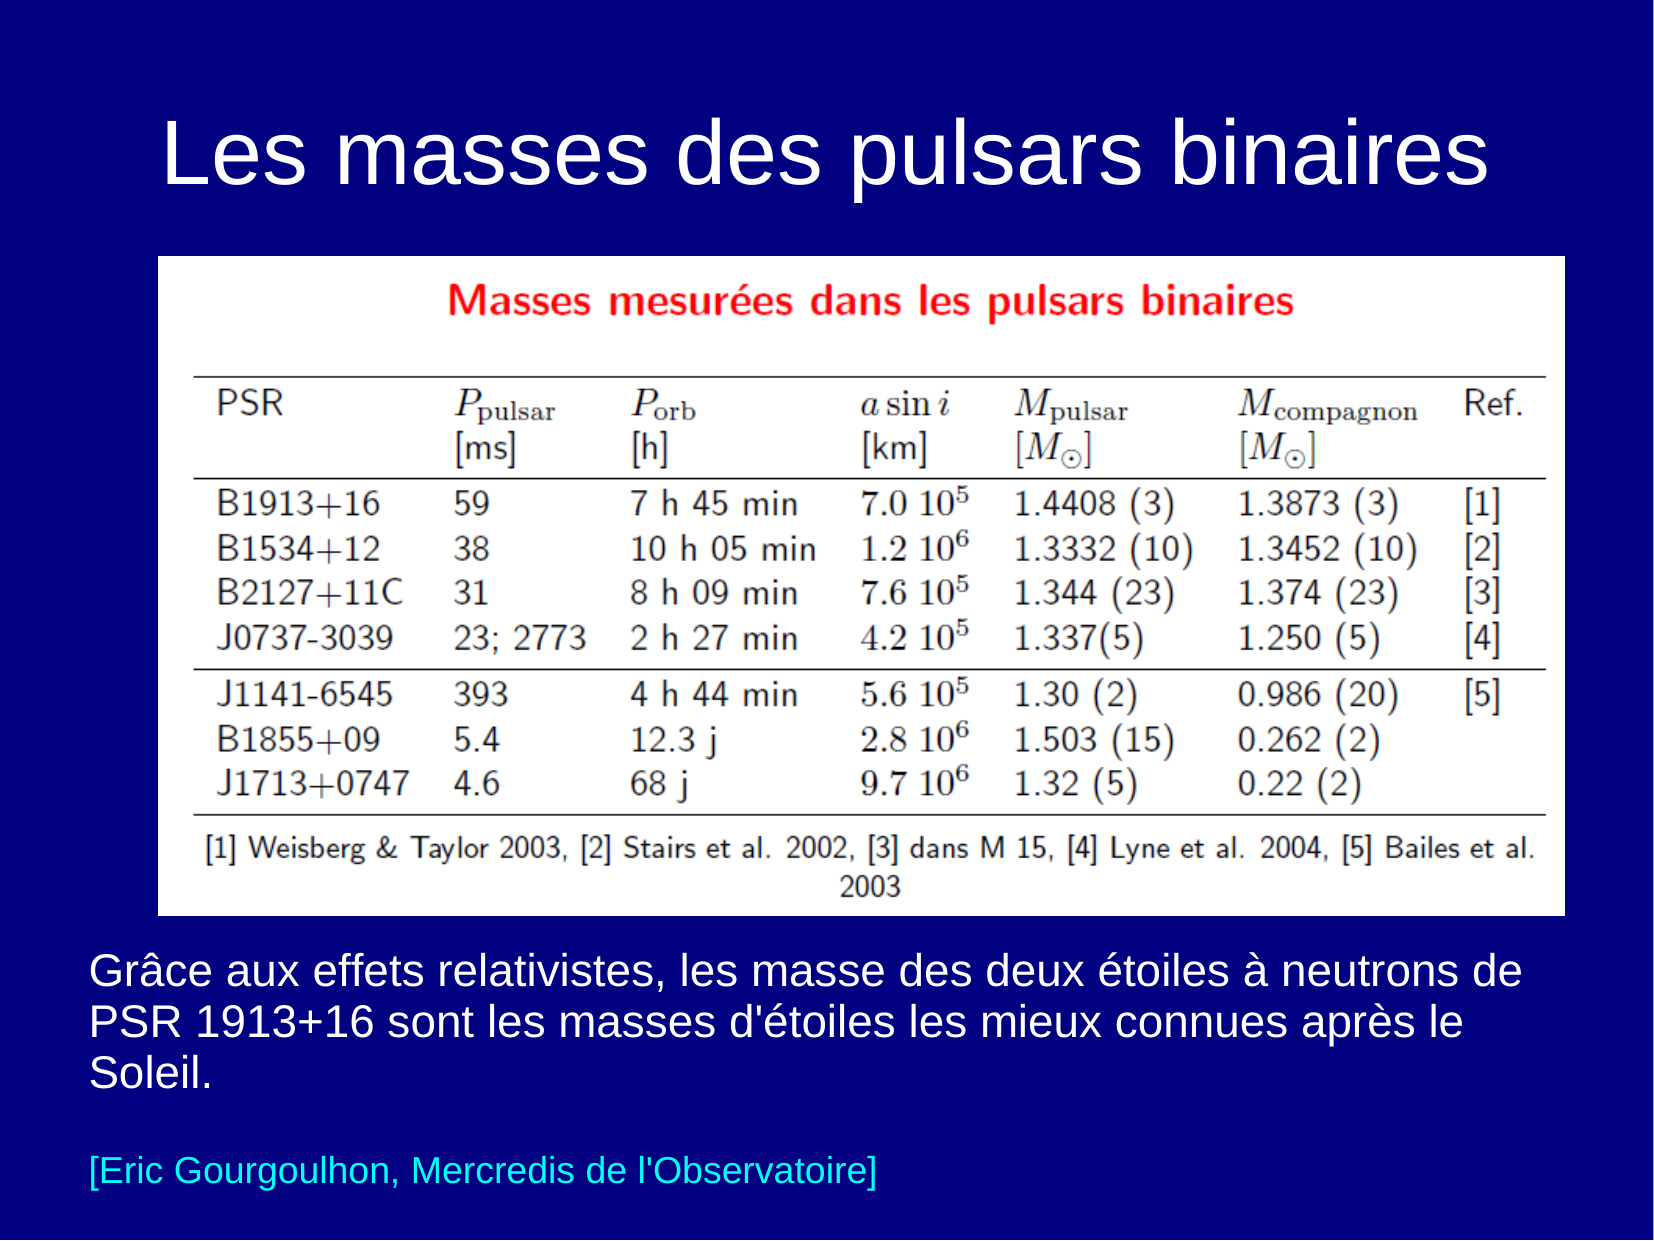

# Les masses des pulsars binaires
Grâce aux effets relativistes, les masse des deux étoiles à neutrons de PSR 1913+16 sont les masses d'étoiles les mieux connues après le Soleil.
[Eric Gourgoulhon, Mercredis de l'Observatoire]